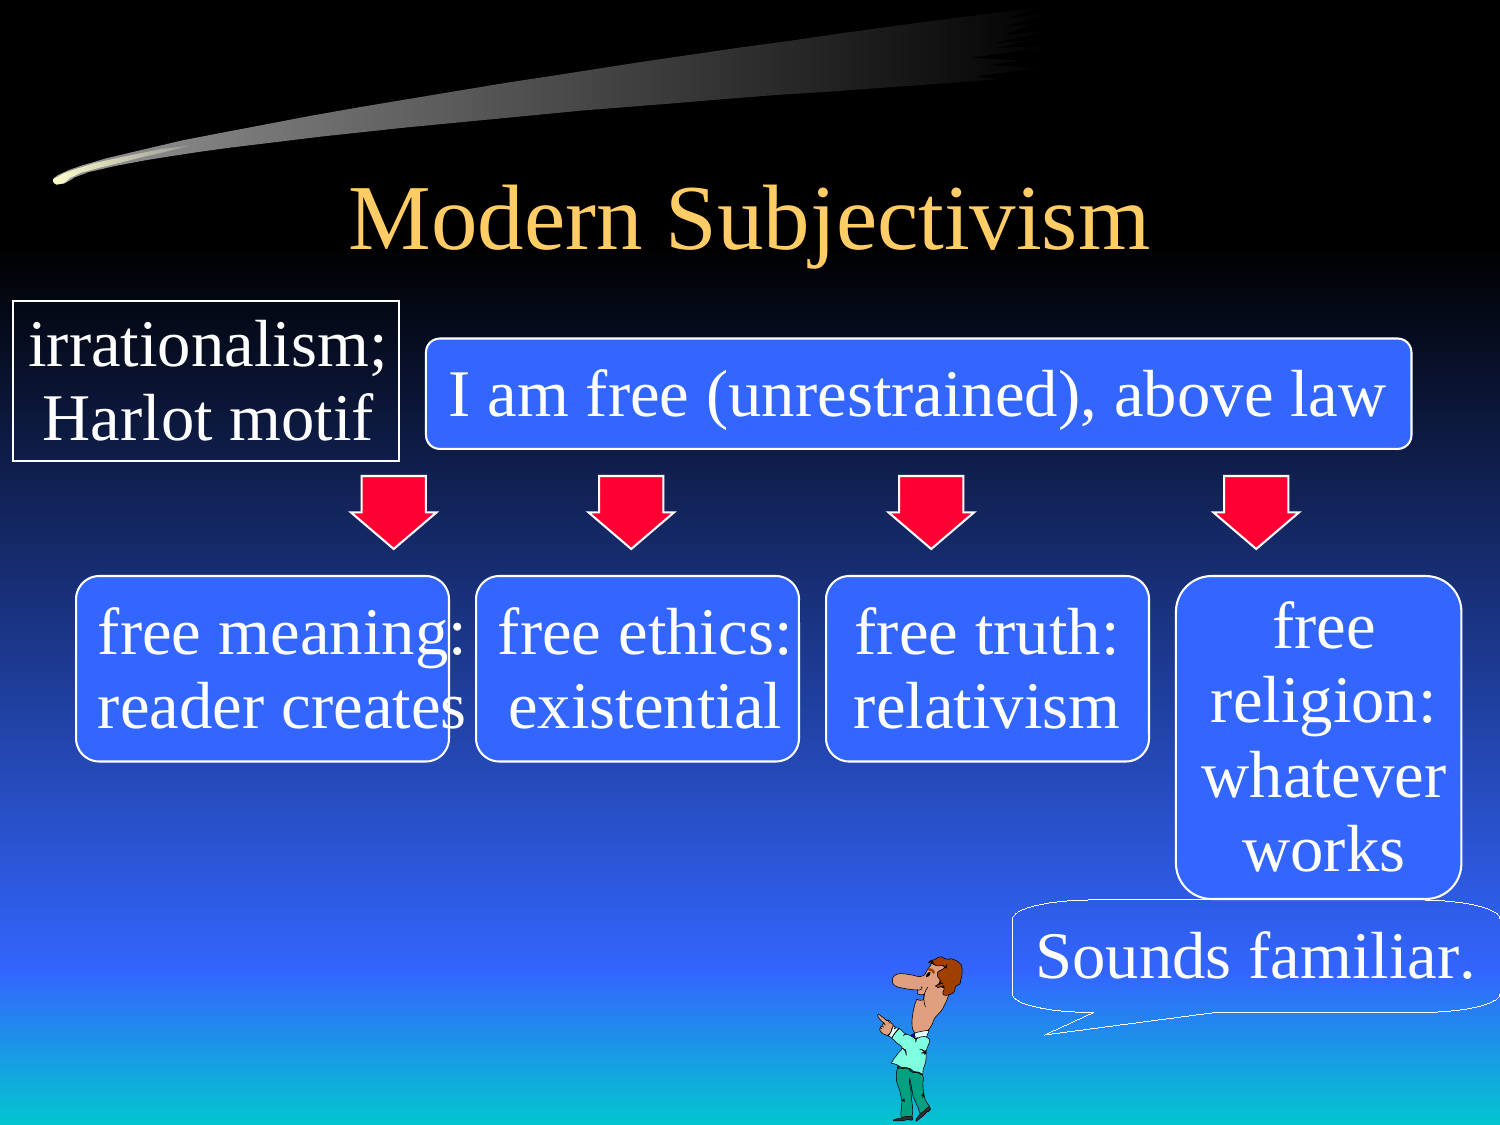

# Modern Subjectivism
irrationalism;
Harlot motif
I am free (unrestrained), above law
free meaning:
reader creates
free ethics:
existential
free truth:
relativism
free
religion:
whatever
works
Sounds familiar.